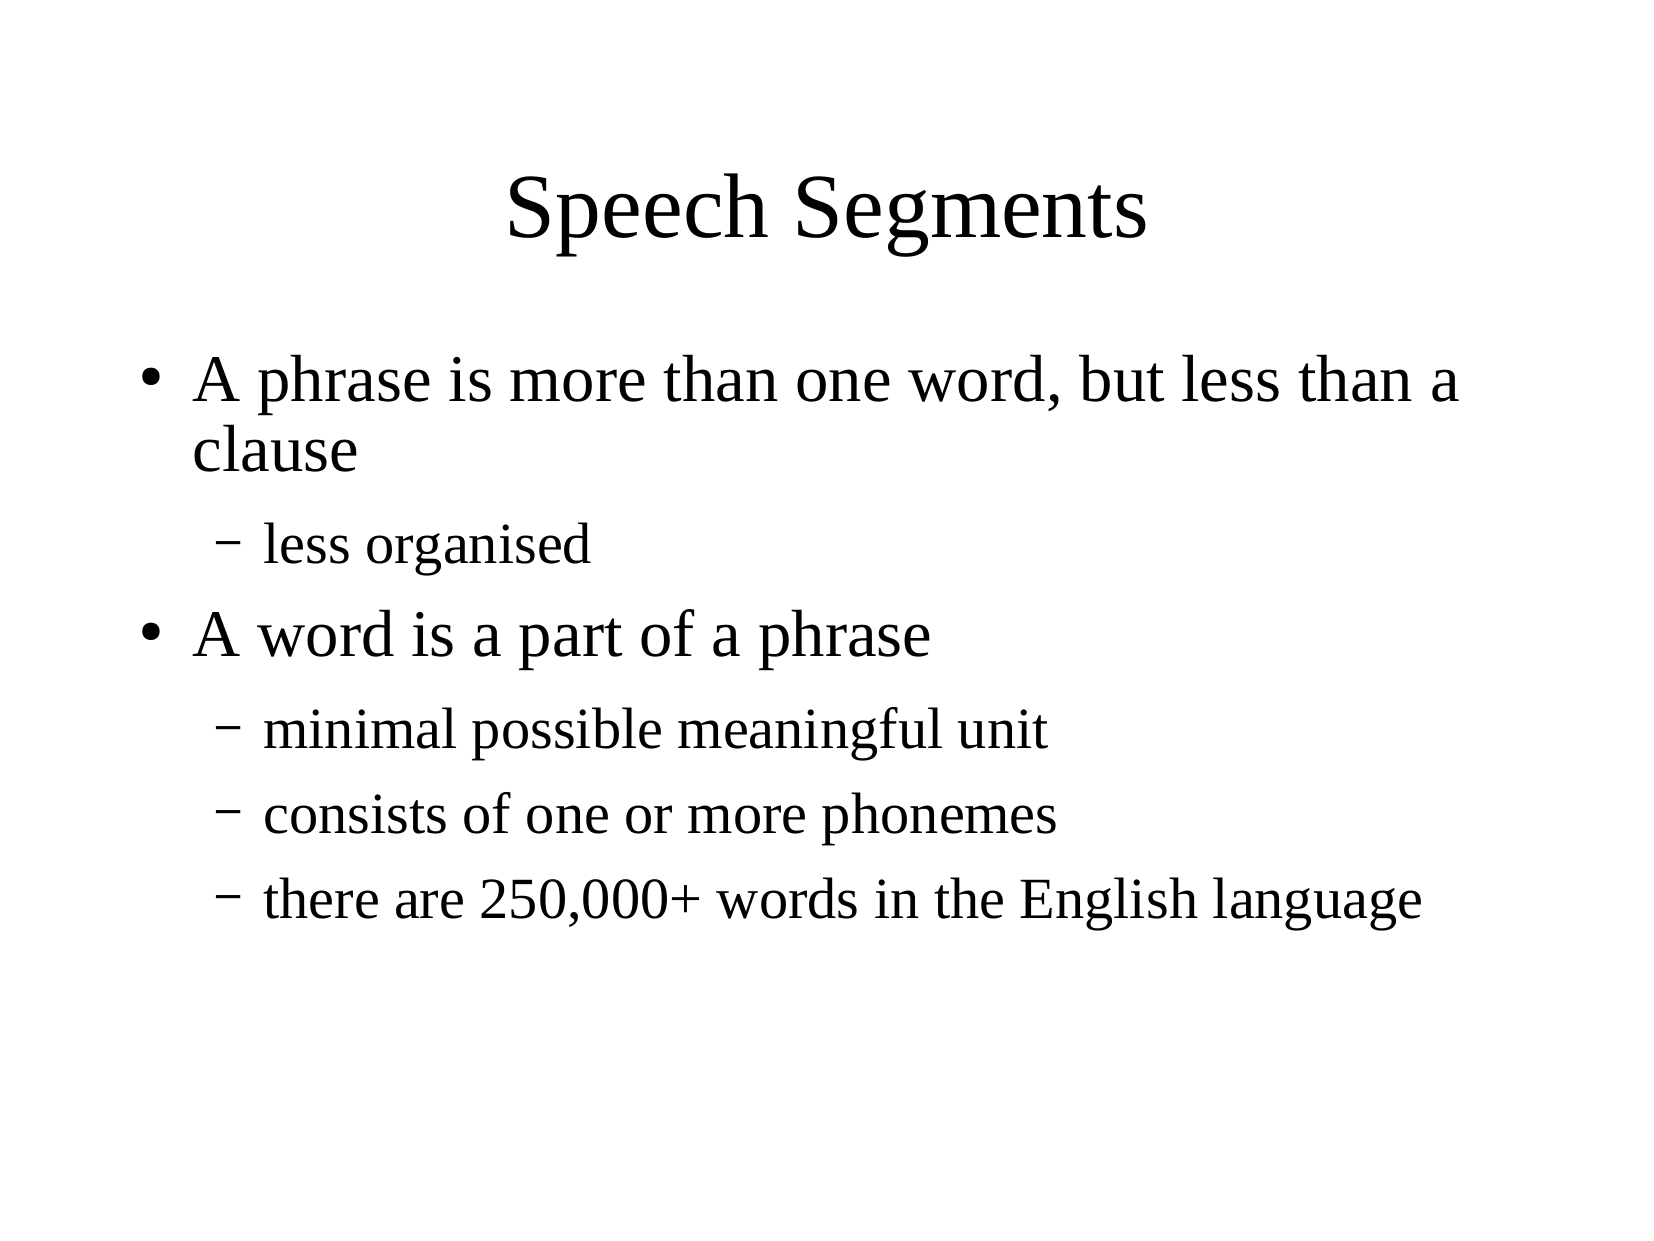

# Speech Segments
A phrase is more than one word, but less than a clause
less organised
A word is a part of a phrase
minimal possible meaningful unit
consists of one or more phonemes
there are 250,000+ words in the English language